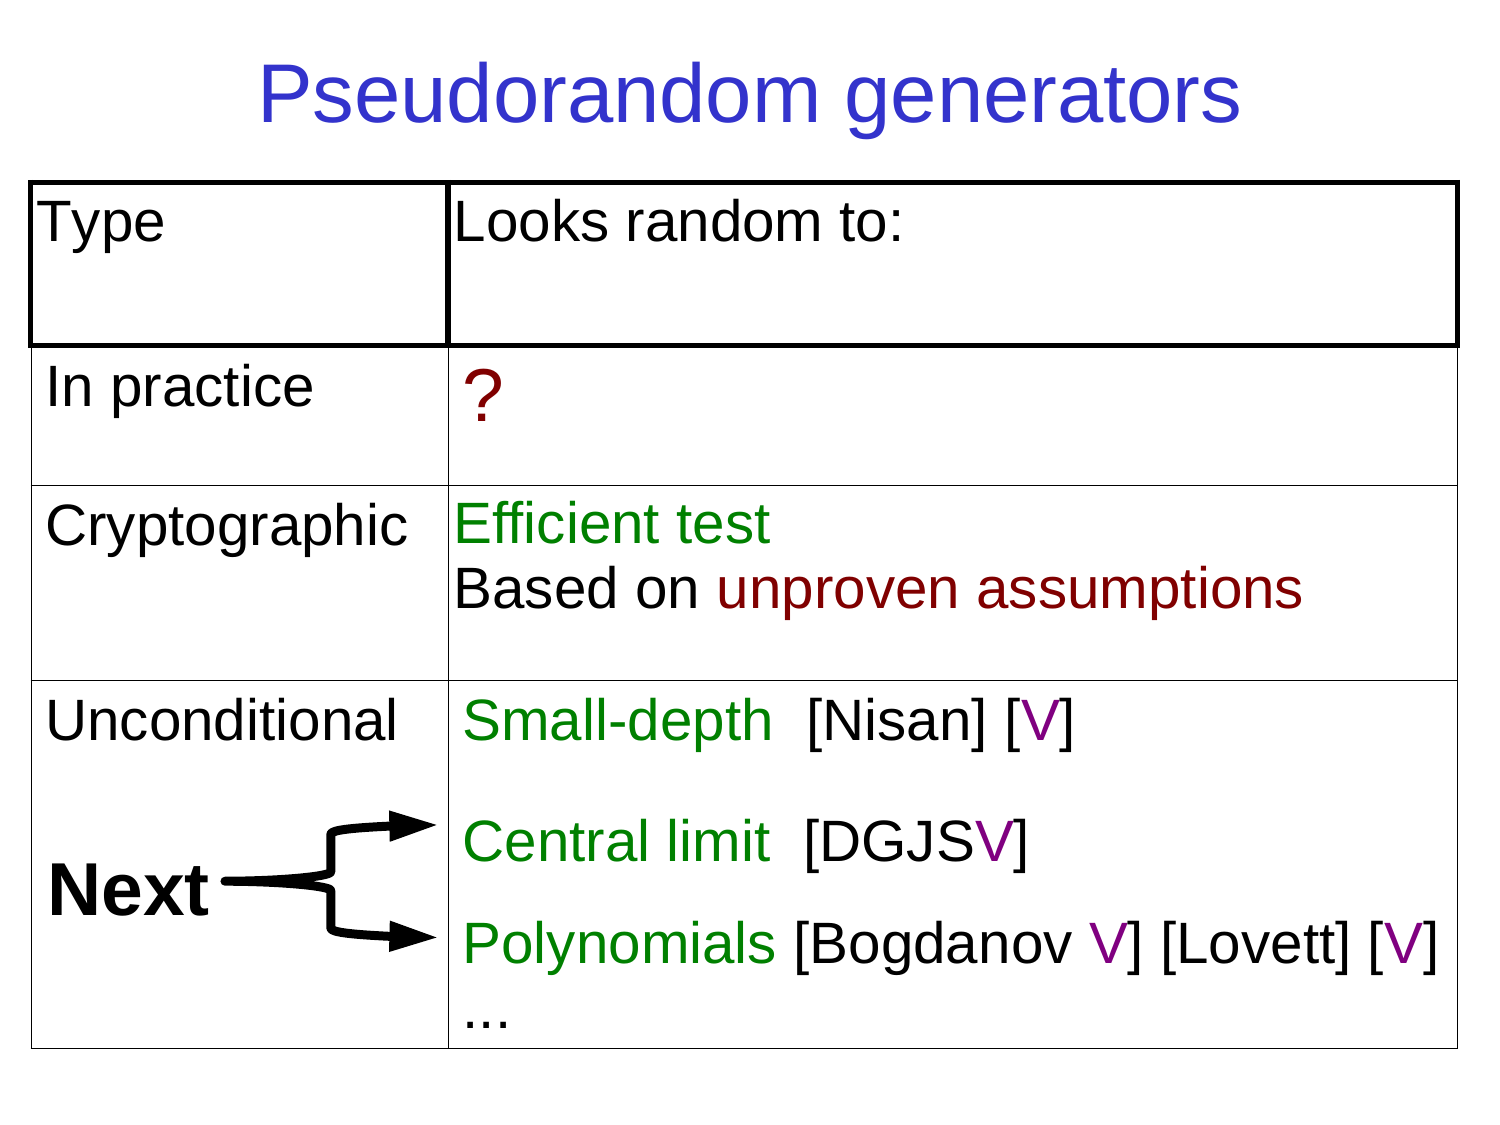

# Pseudorandom generators
| Type | Looks random to: |
| --- | --- |
| In practice | ? |
| Cryptographic | Efficient test Based on unproven assumptions |
| Unconditional | Small-depth [Nisan] [V] Central limit [DGJSV] Polynomials [Bogdanov V] [Lovett] [V] ... |
Next